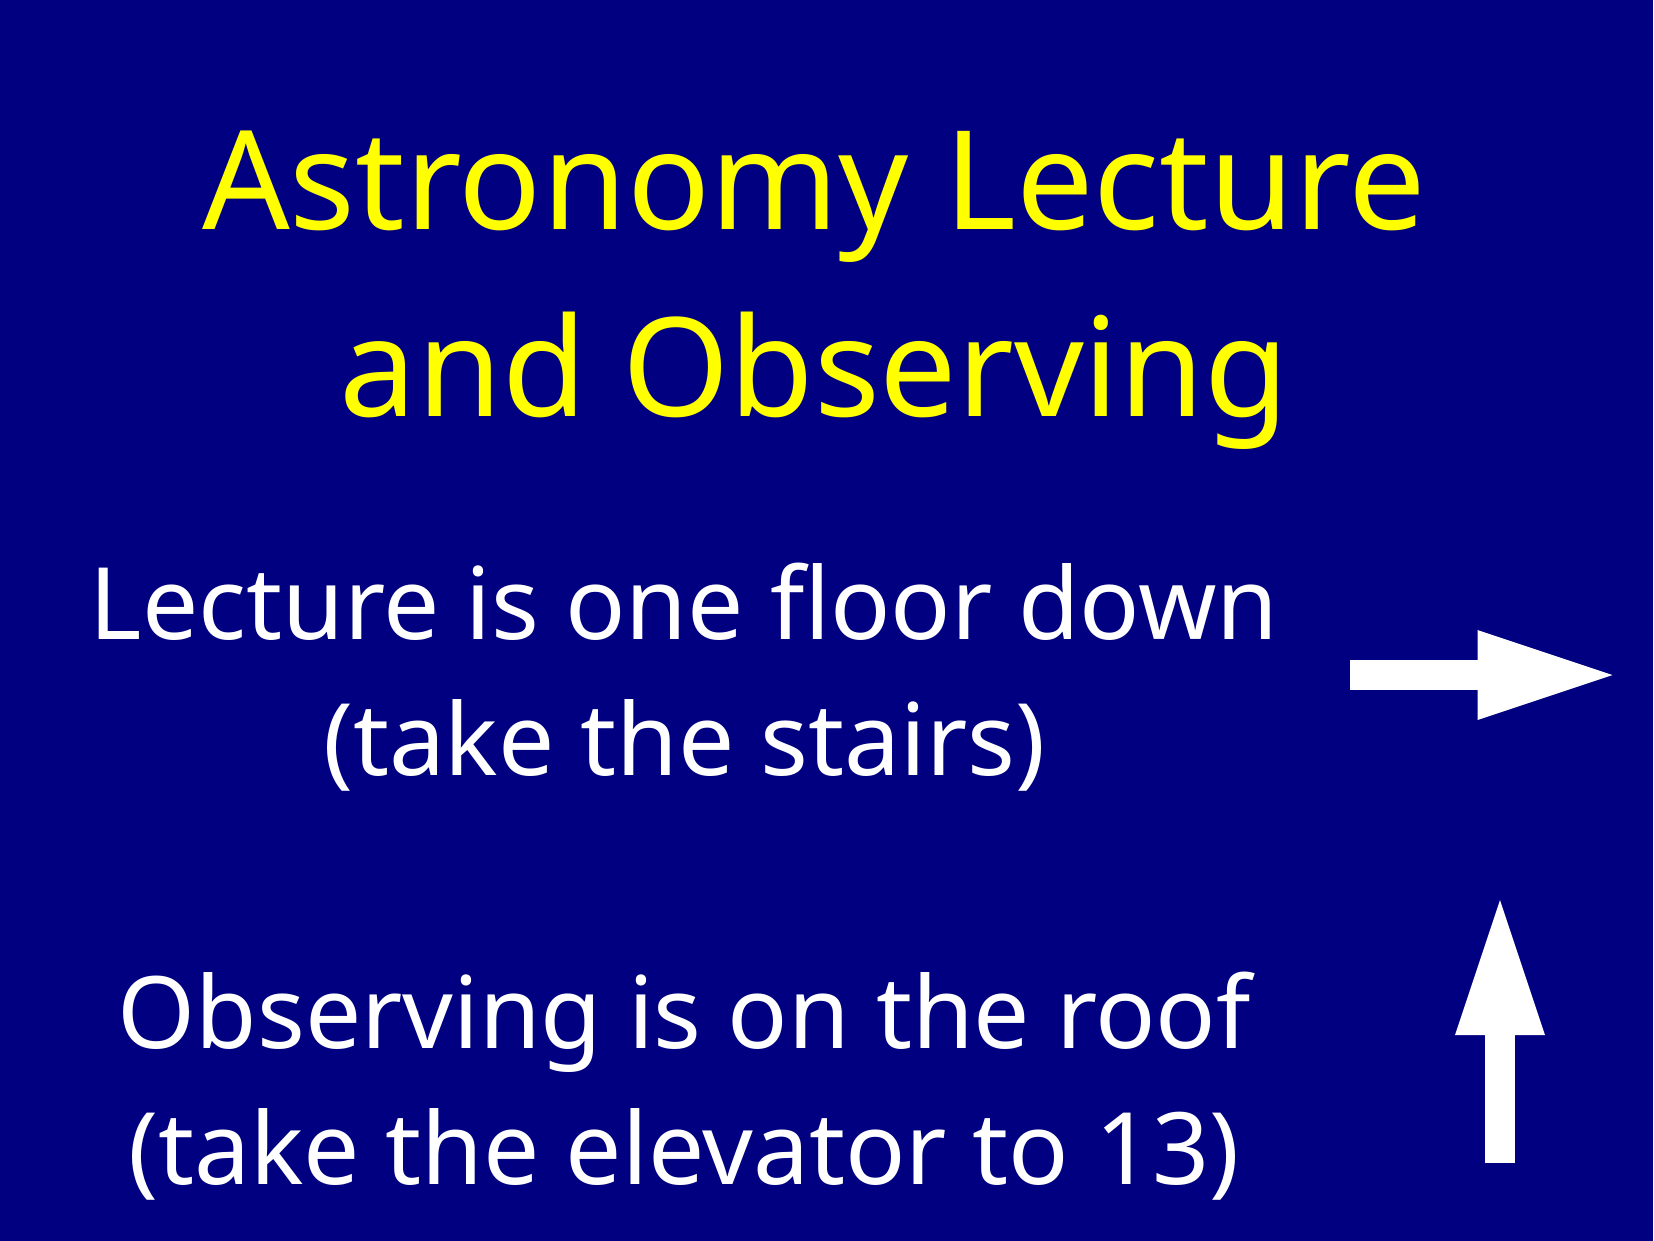

Astronomy Lecture and Observing
Lecture is one floor down
(take the stairs)
Observing is on the roof
(take the elevator to 13)